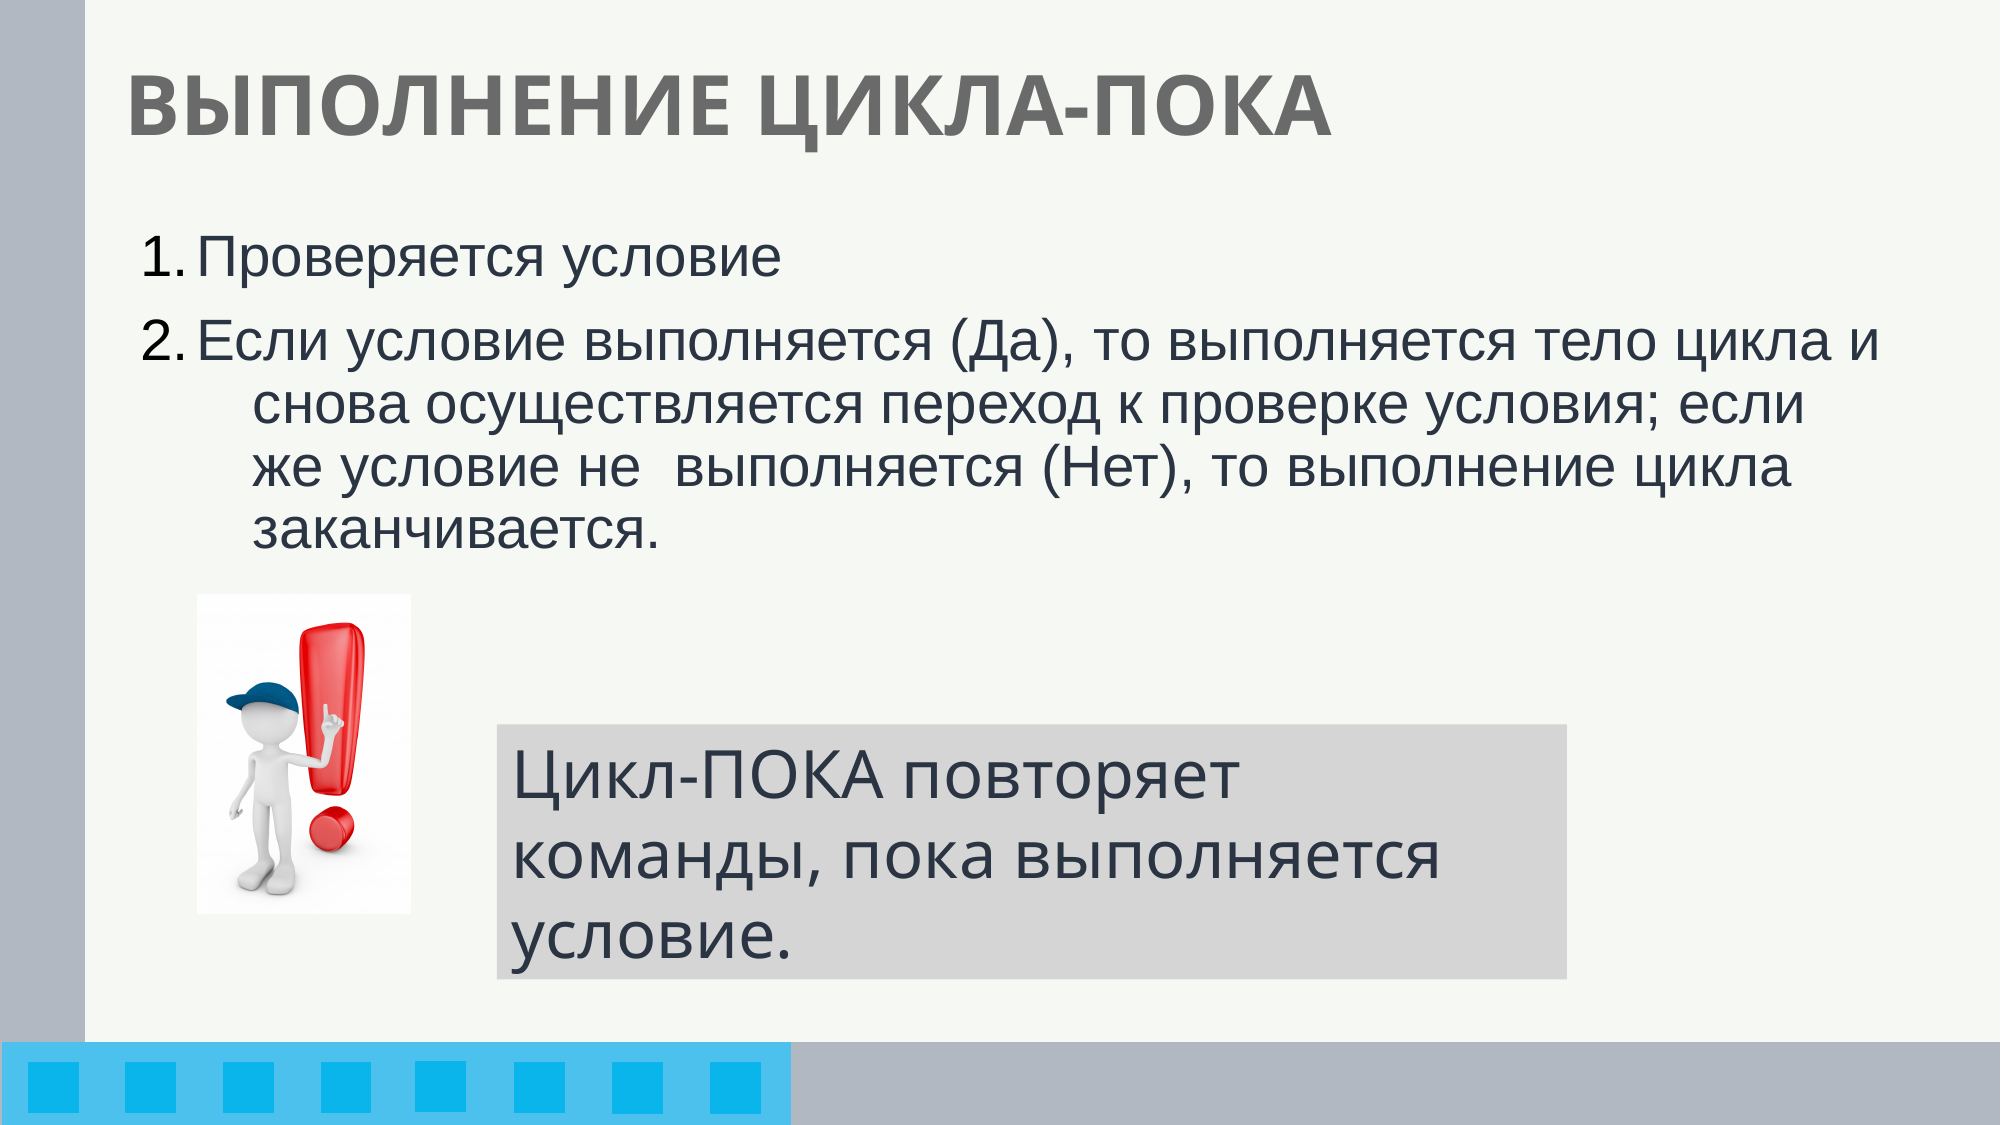

# ВЫПОЛНЕНИЕ ЦИКЛА-ПОКА
Проверяется условие
Если условие выполняется (Да), то выполняется тело цикла и снова осуществляется переход к проверке условия; если же условие не выполняется (Нет), то выполнение цикла заканчивается.
Цикл-ПОКА повторяет команды, пока выполняется условие.